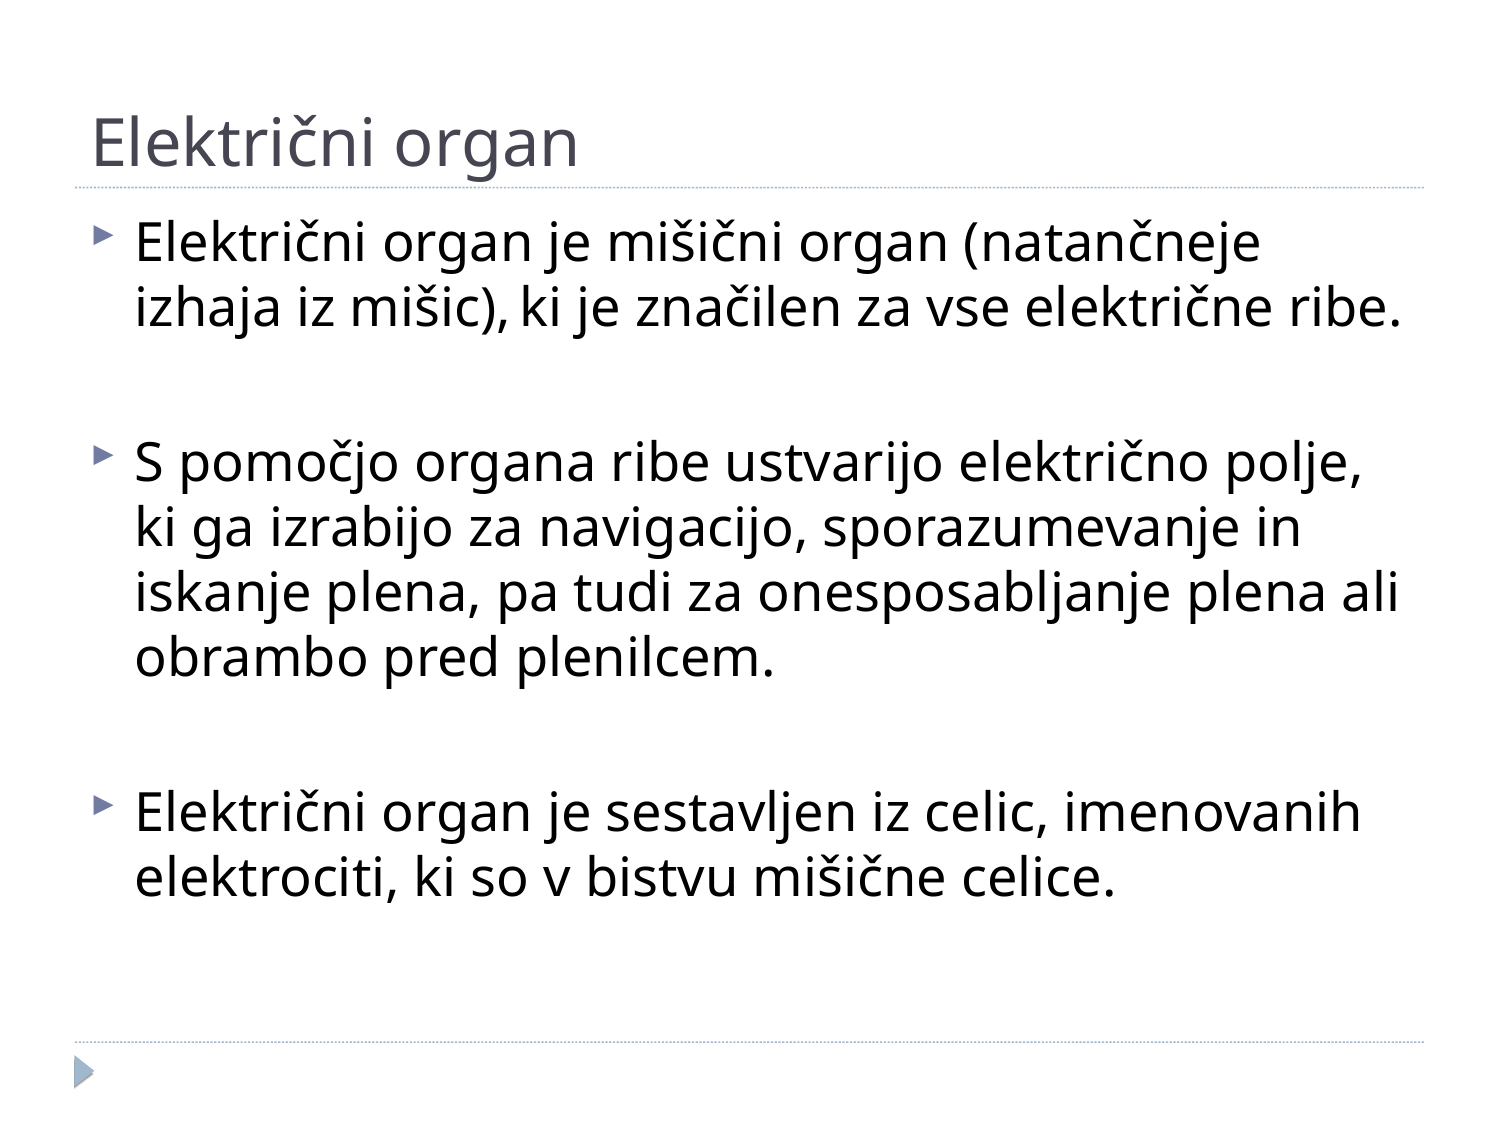

# Električni organ
Električni organ je mišični organ (natančneje izhaja iz mišic), ki je značilen za vse električne ribe.
S pomočjo organa ribe ustvarijo električno polje, ki ga izrabijo za navigacijo, sporazumevanje in iskanje plena, pa tudi za onesposabljanje plena ali obrambo pred plenilcem.
Električni organ je sestavljen iz celic, imenovanih elektrociti, ki so v bistvu mišične celice.